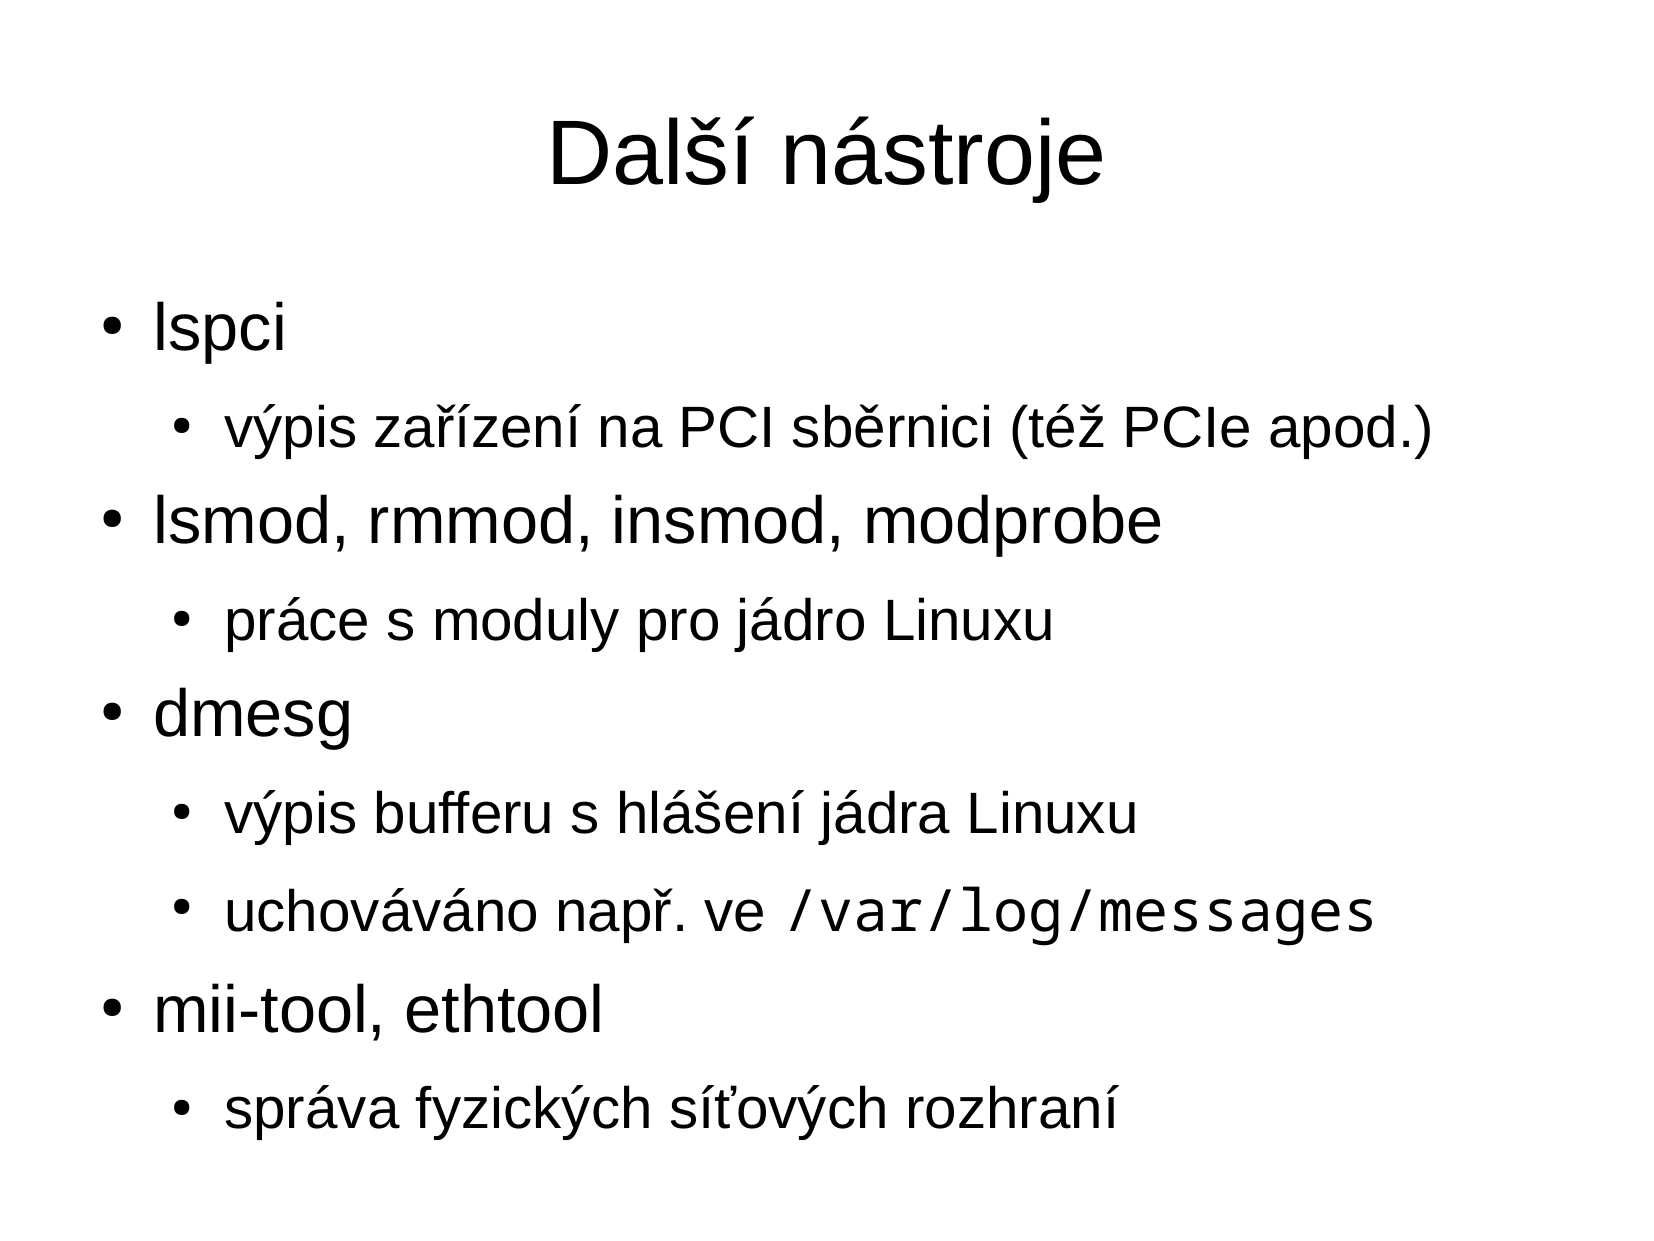

# Další nástroje
lspci
výpis zařízení na PCI sběrnici (též PCIe apod.)
lsmod, rmmod, insmod, modprobe
práce s moduly pro jádro Linuxu
dmesg
výpis bufferu s hlášení jádra Linuxu
uchováváno např. ve /var/log/messages
mii-tool, ethtool
správa fyzických síťových rozhraní